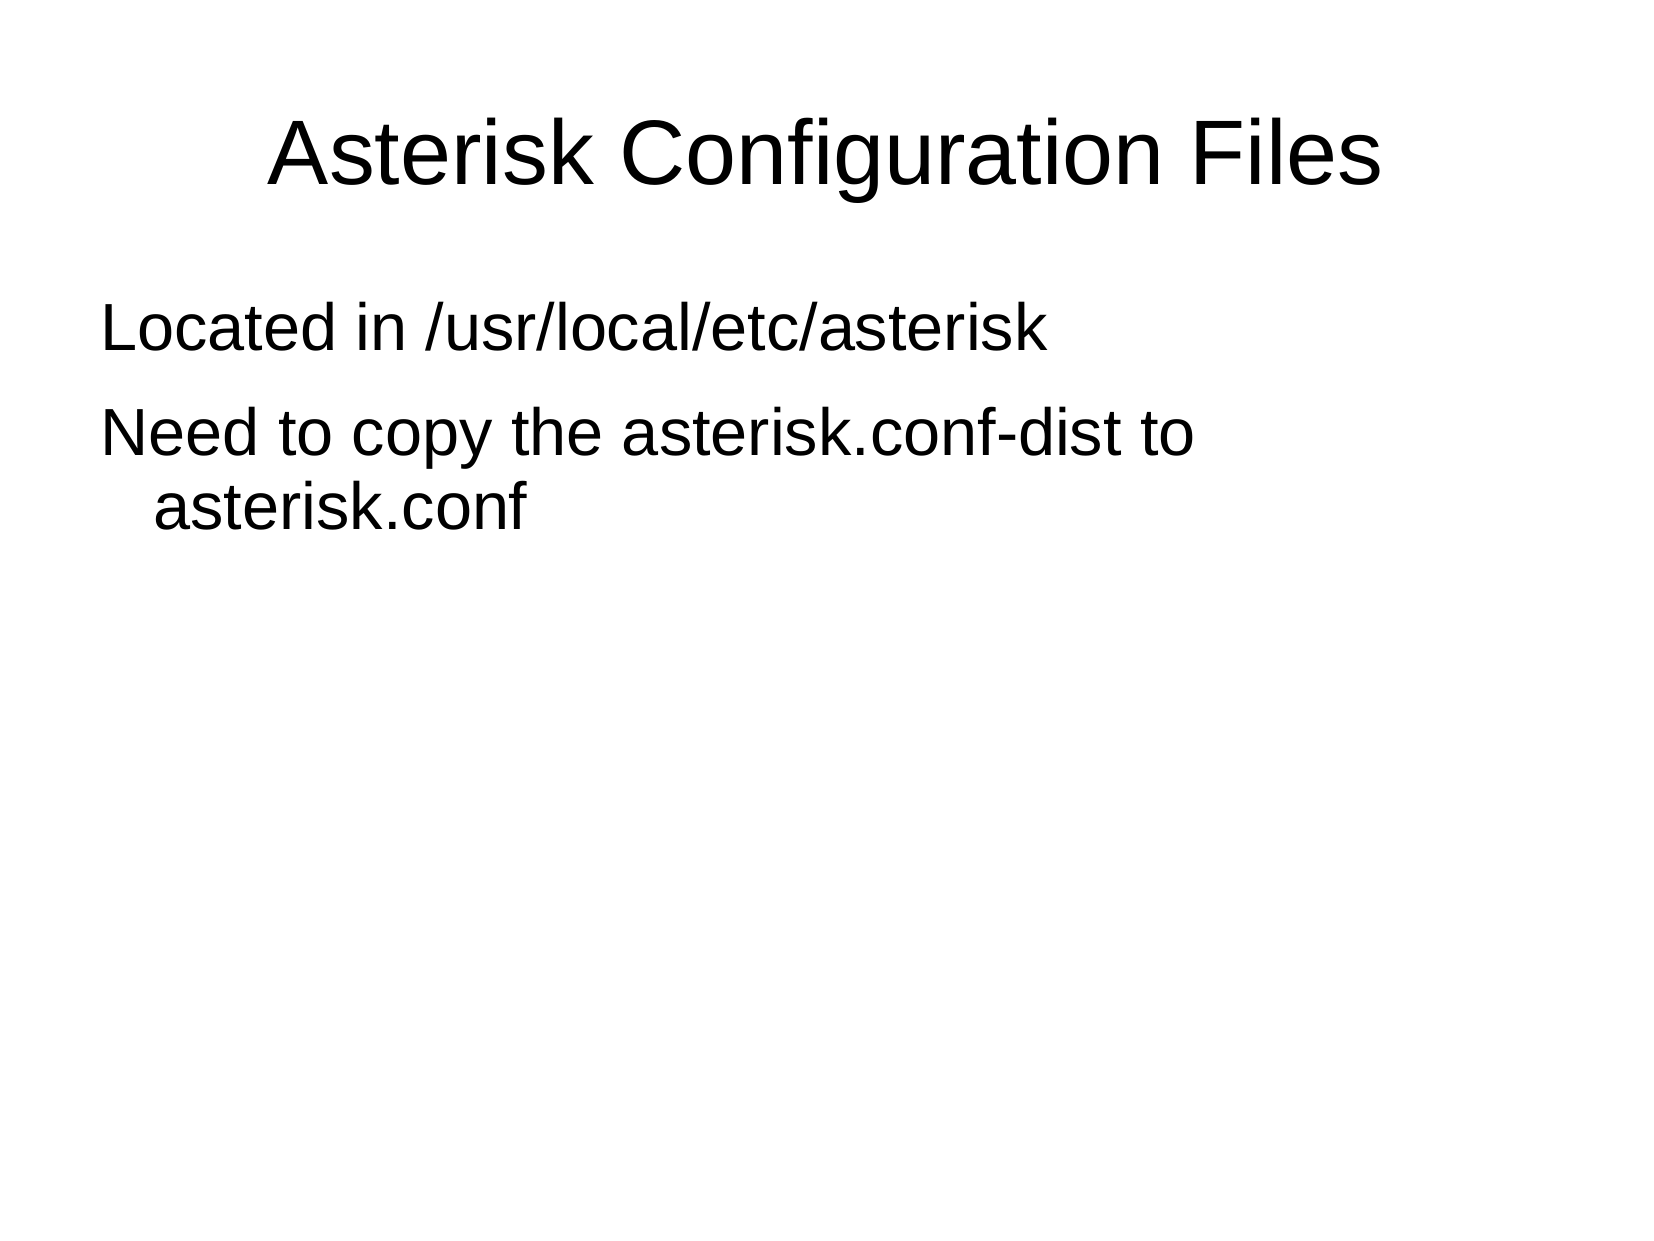

# Asterisk Configuration Files
Located in /usr/local/etc/asterisk
Need to copy the asterisk.conf-dist to asterisk.conf